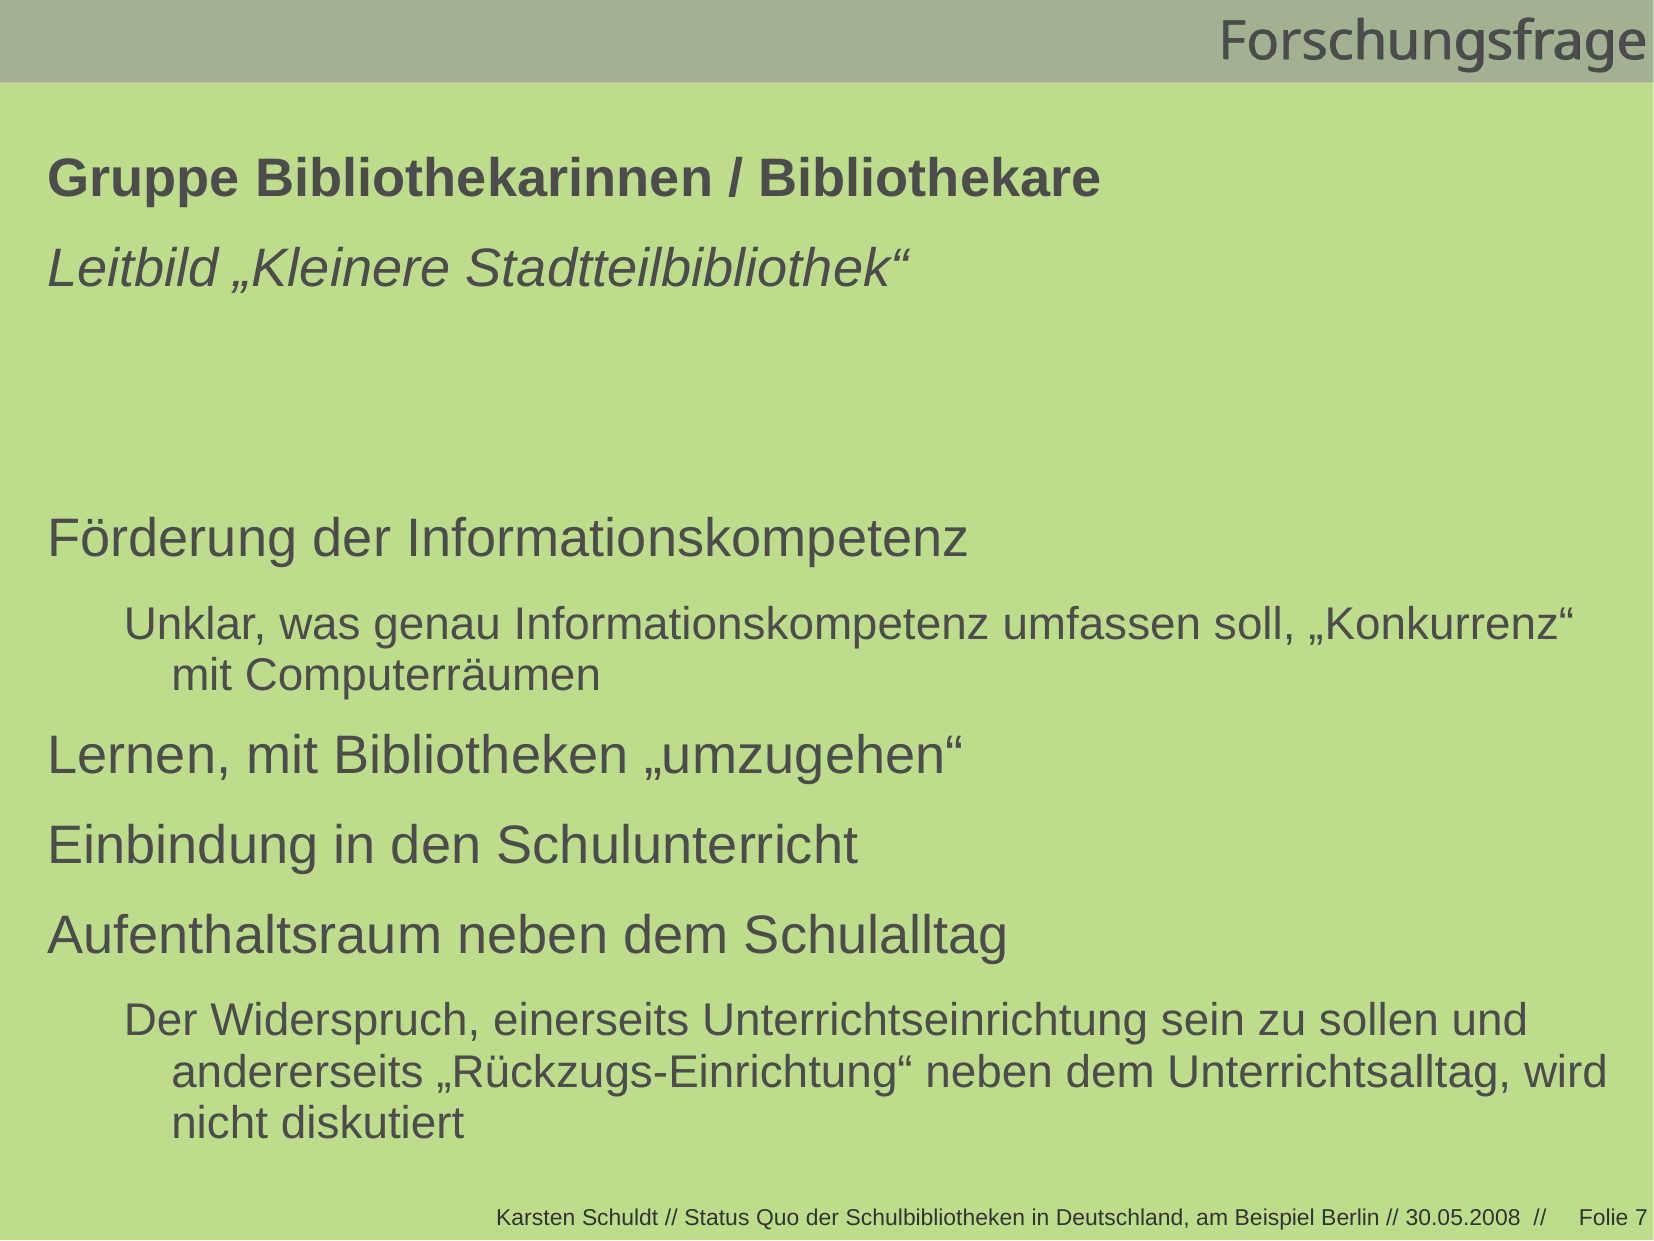

# Forschungsfrage
Gruppe Bibliothekarinnen / Bibliothekare
Leitbild „Kleinere Stadtteilbibliothek“
Förderung der Informationskompetenz
Unklar, was genau Informationskompetenz umfassen soll, „Konkurrenz“ mit Computerräumen
Lernen, mit Bibliotheken „umzugehen“
Einbindung in den Schulunterricht
Aufenthaltsraum neben dem Schulalltag
Der Widerspruch, einerseits Unterrichtseinrichtung sein zu sollen und andererseits „Rückzugs-Einrichtung“ neben dem Unterrichtsalltag, wird nicht diskutiert
7